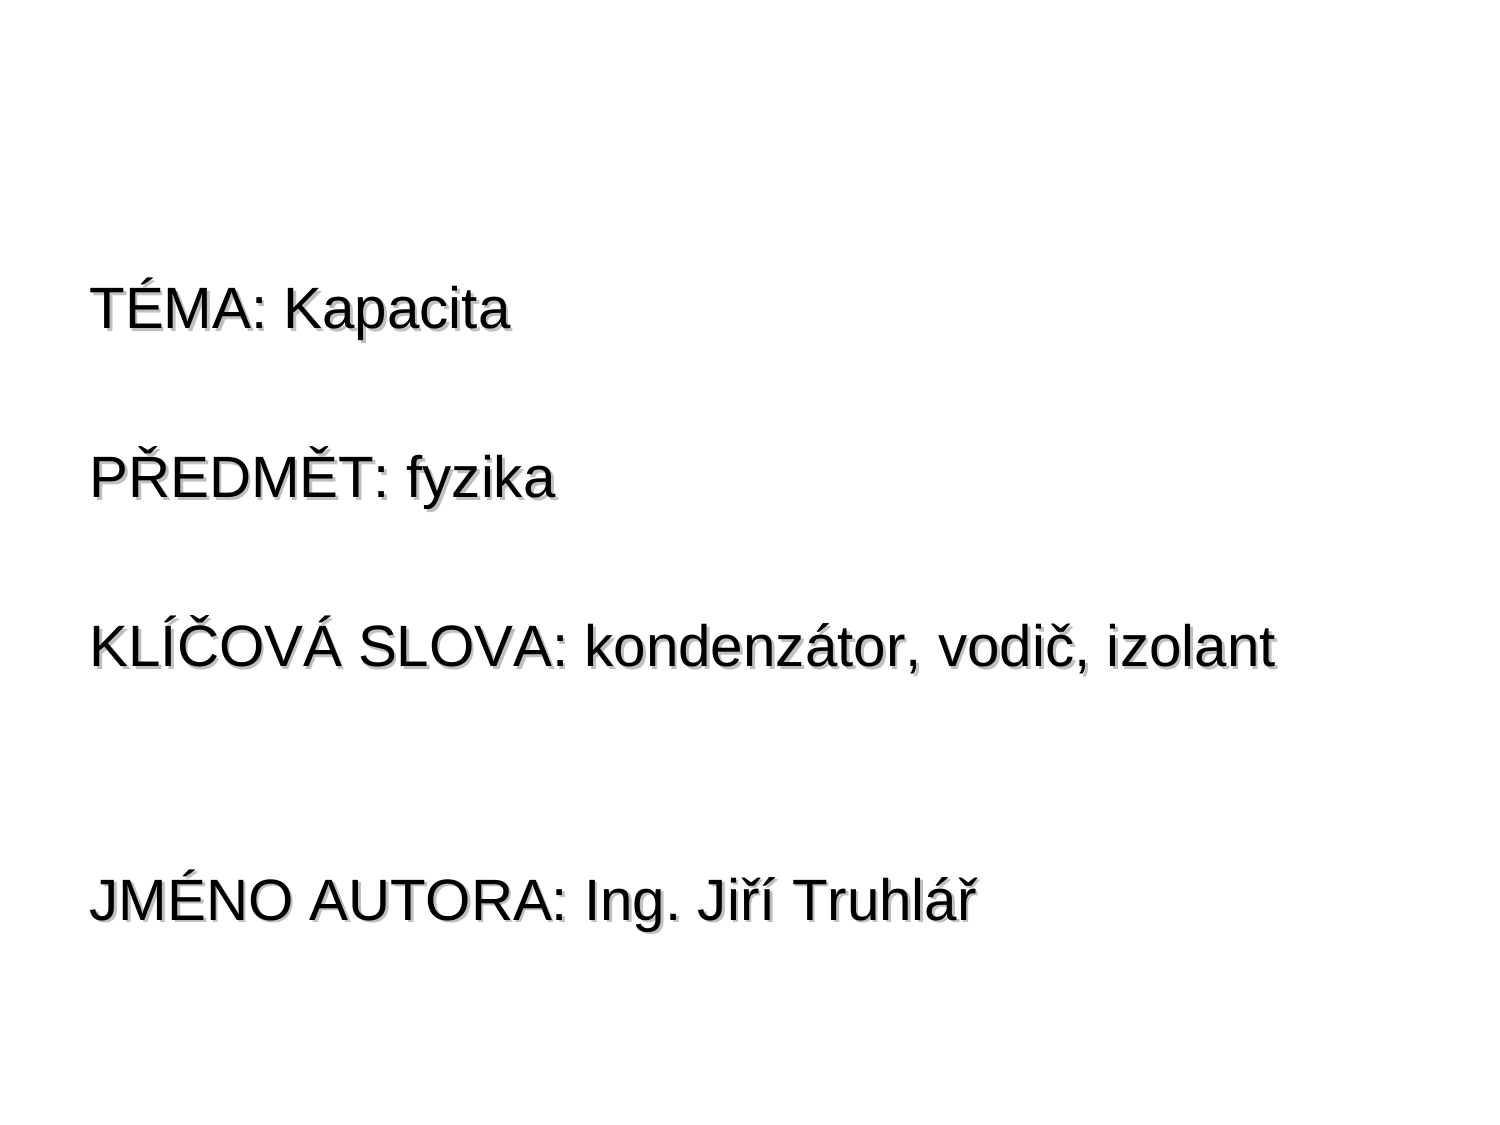

TÉMA: Kapacita
PŘEDMĚT: fyzika
KLÍČOVÁ SLOVA: kondenzátor, vodič, izolant
JMÉNO AUTORA: Ing. Jiří Truhlář